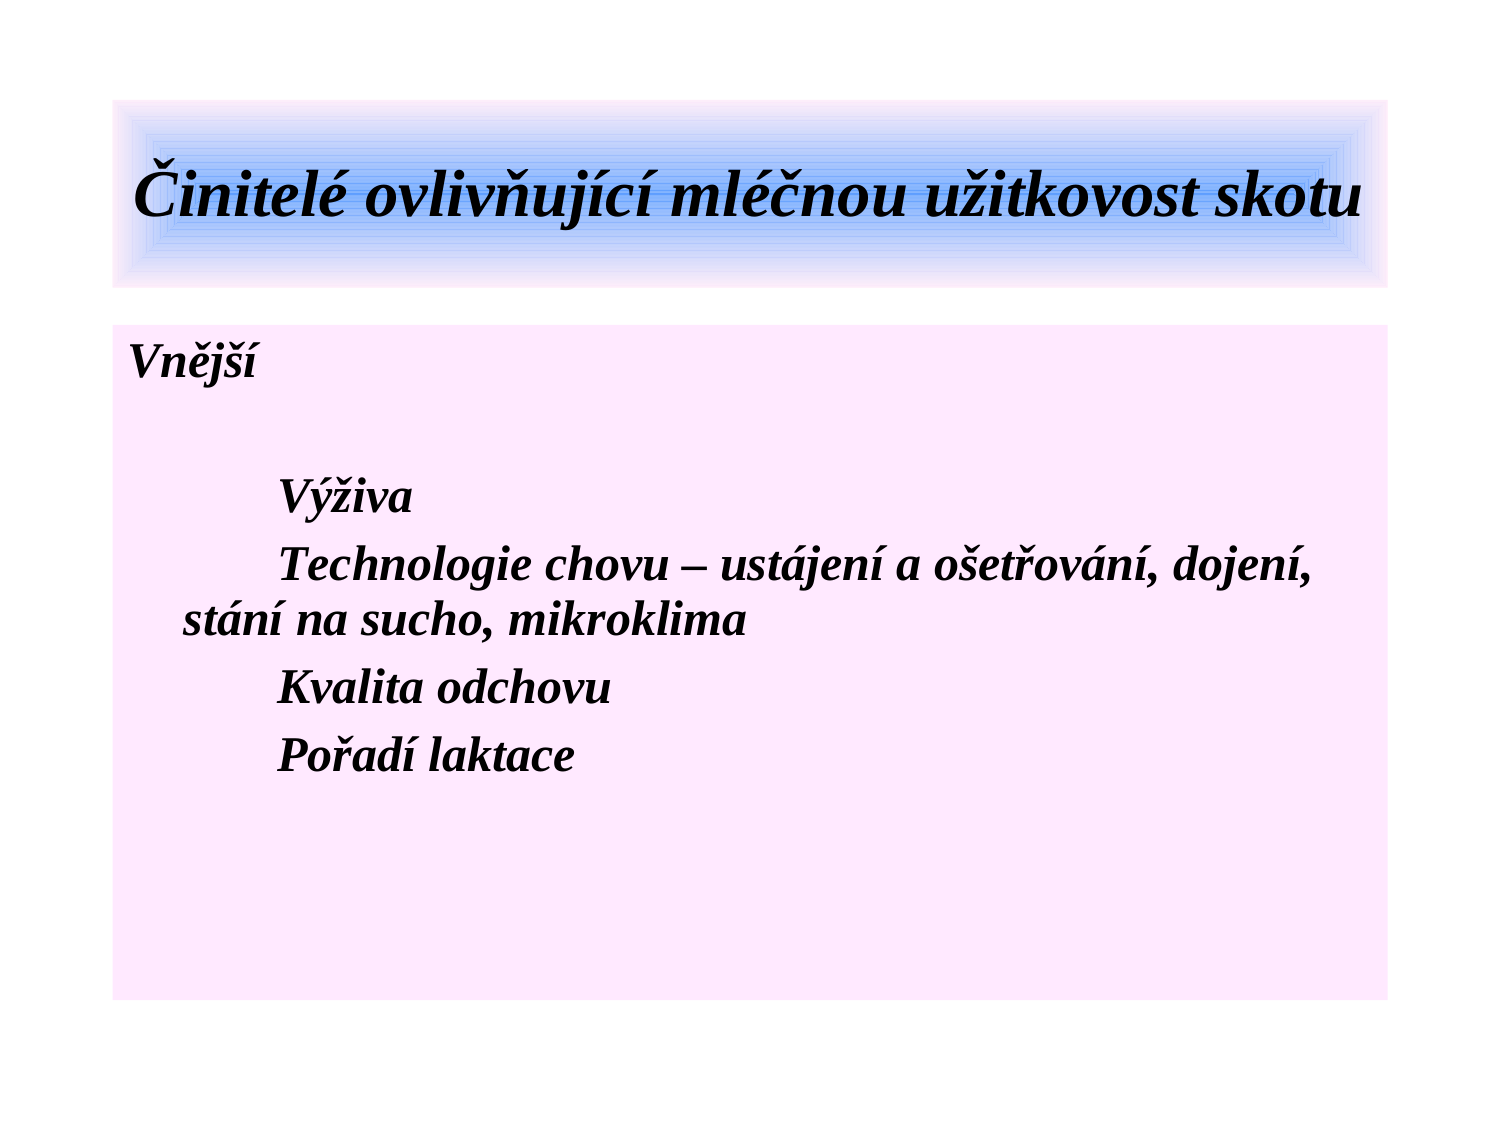

Činitelé ovlivňující mléčnou užitkovost skotu
# Vnější
	Výživa
	Technologie chovu – ustájení a ošetřování, dojení, 	stání na sucho, mikroklima
	Kvalita odchovu
	Pořadí laktace